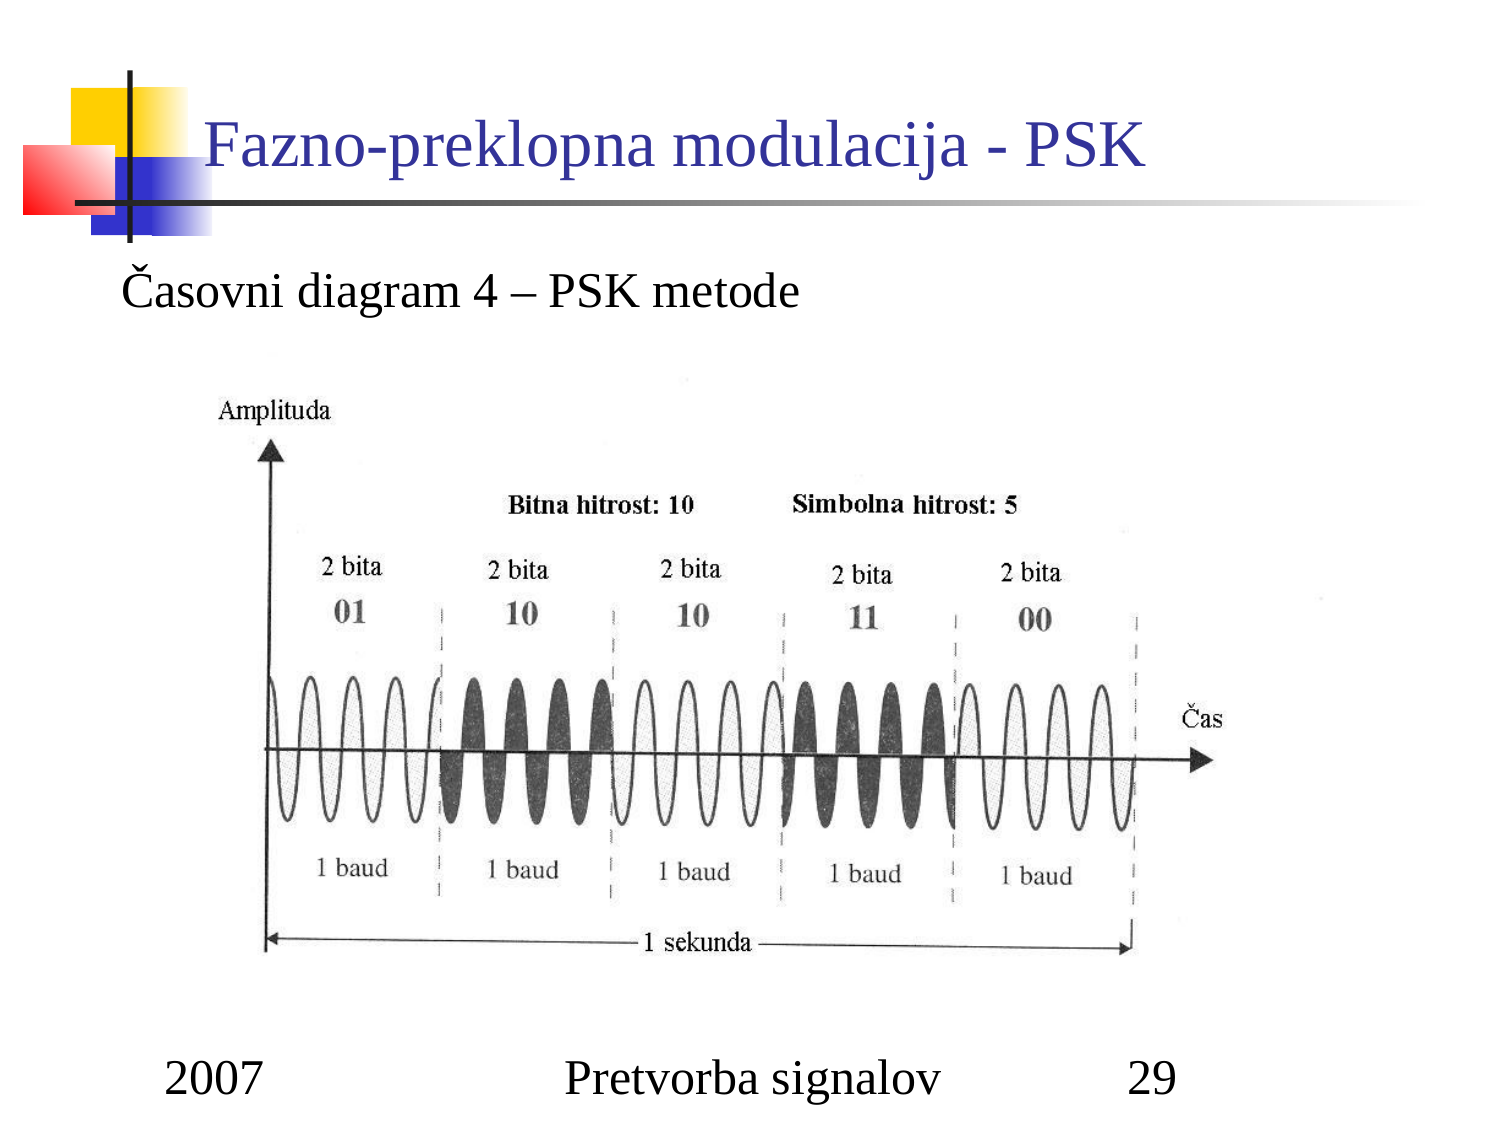

# Fazno-preklopna modulacija - PSK
	Časovni diagram 4 – PSK metode
2007
Pretvorba signalov
29